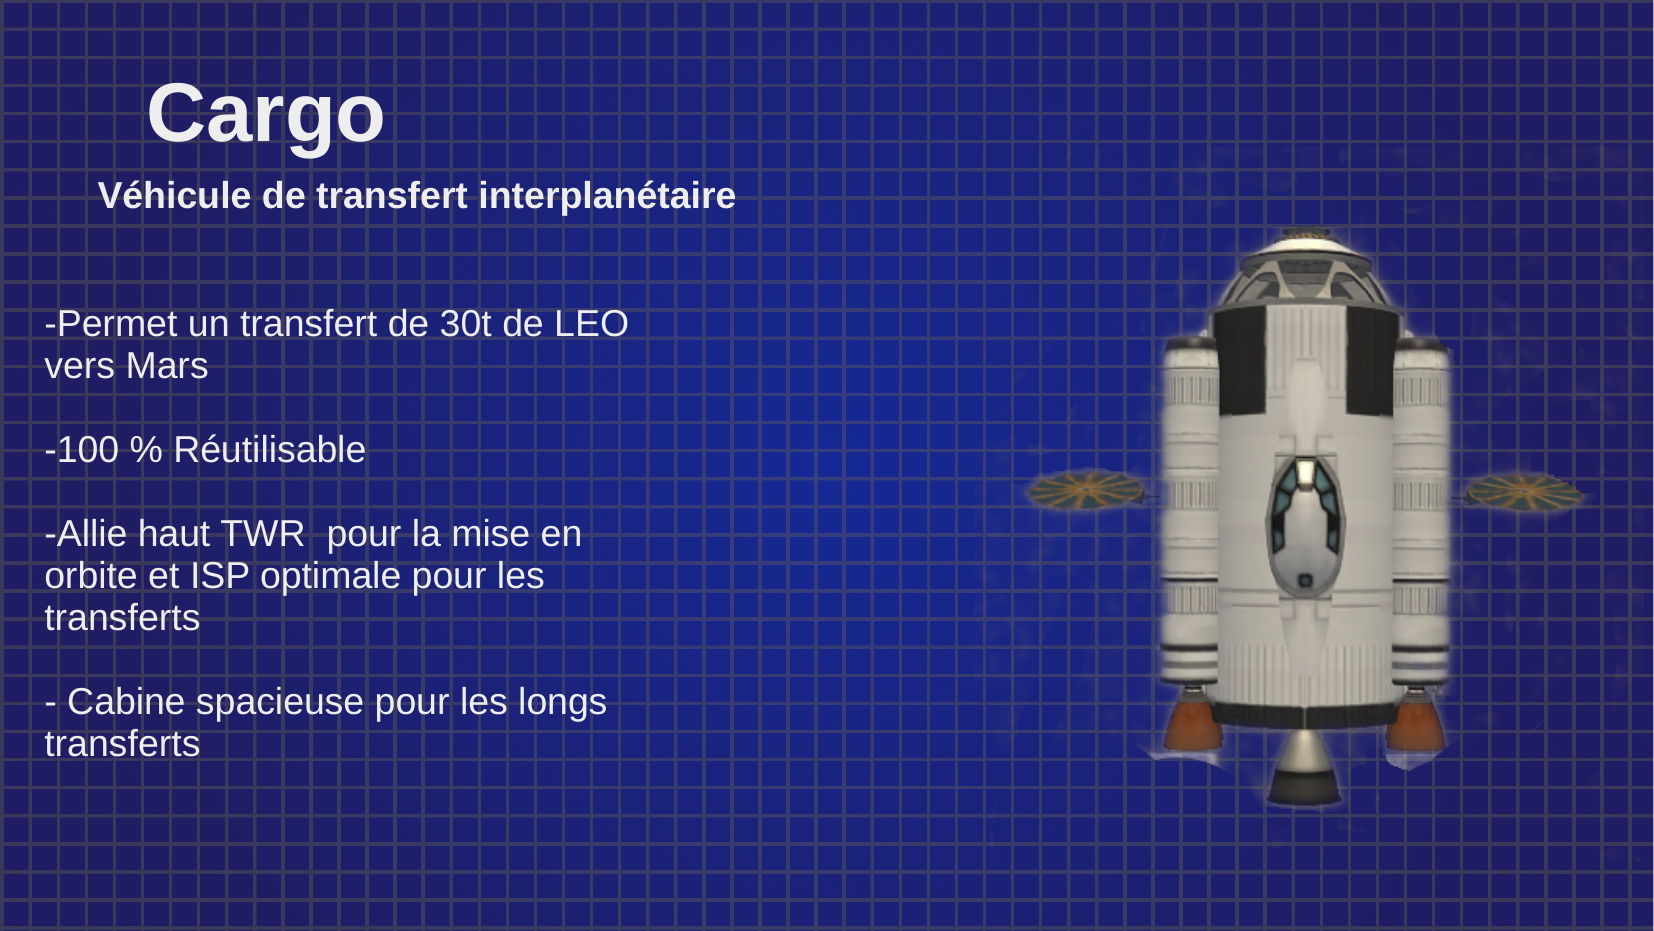

#
Cargo
Véhicule de transfert interplanétaire
-Permet un transfert de 30t de LEO vers Mars
-100 % Réutilisable
-Allie haut TWR pour la mise en orbite et ISP optimale pour les transferts
- Cabine spacieuse pour les longs transferts